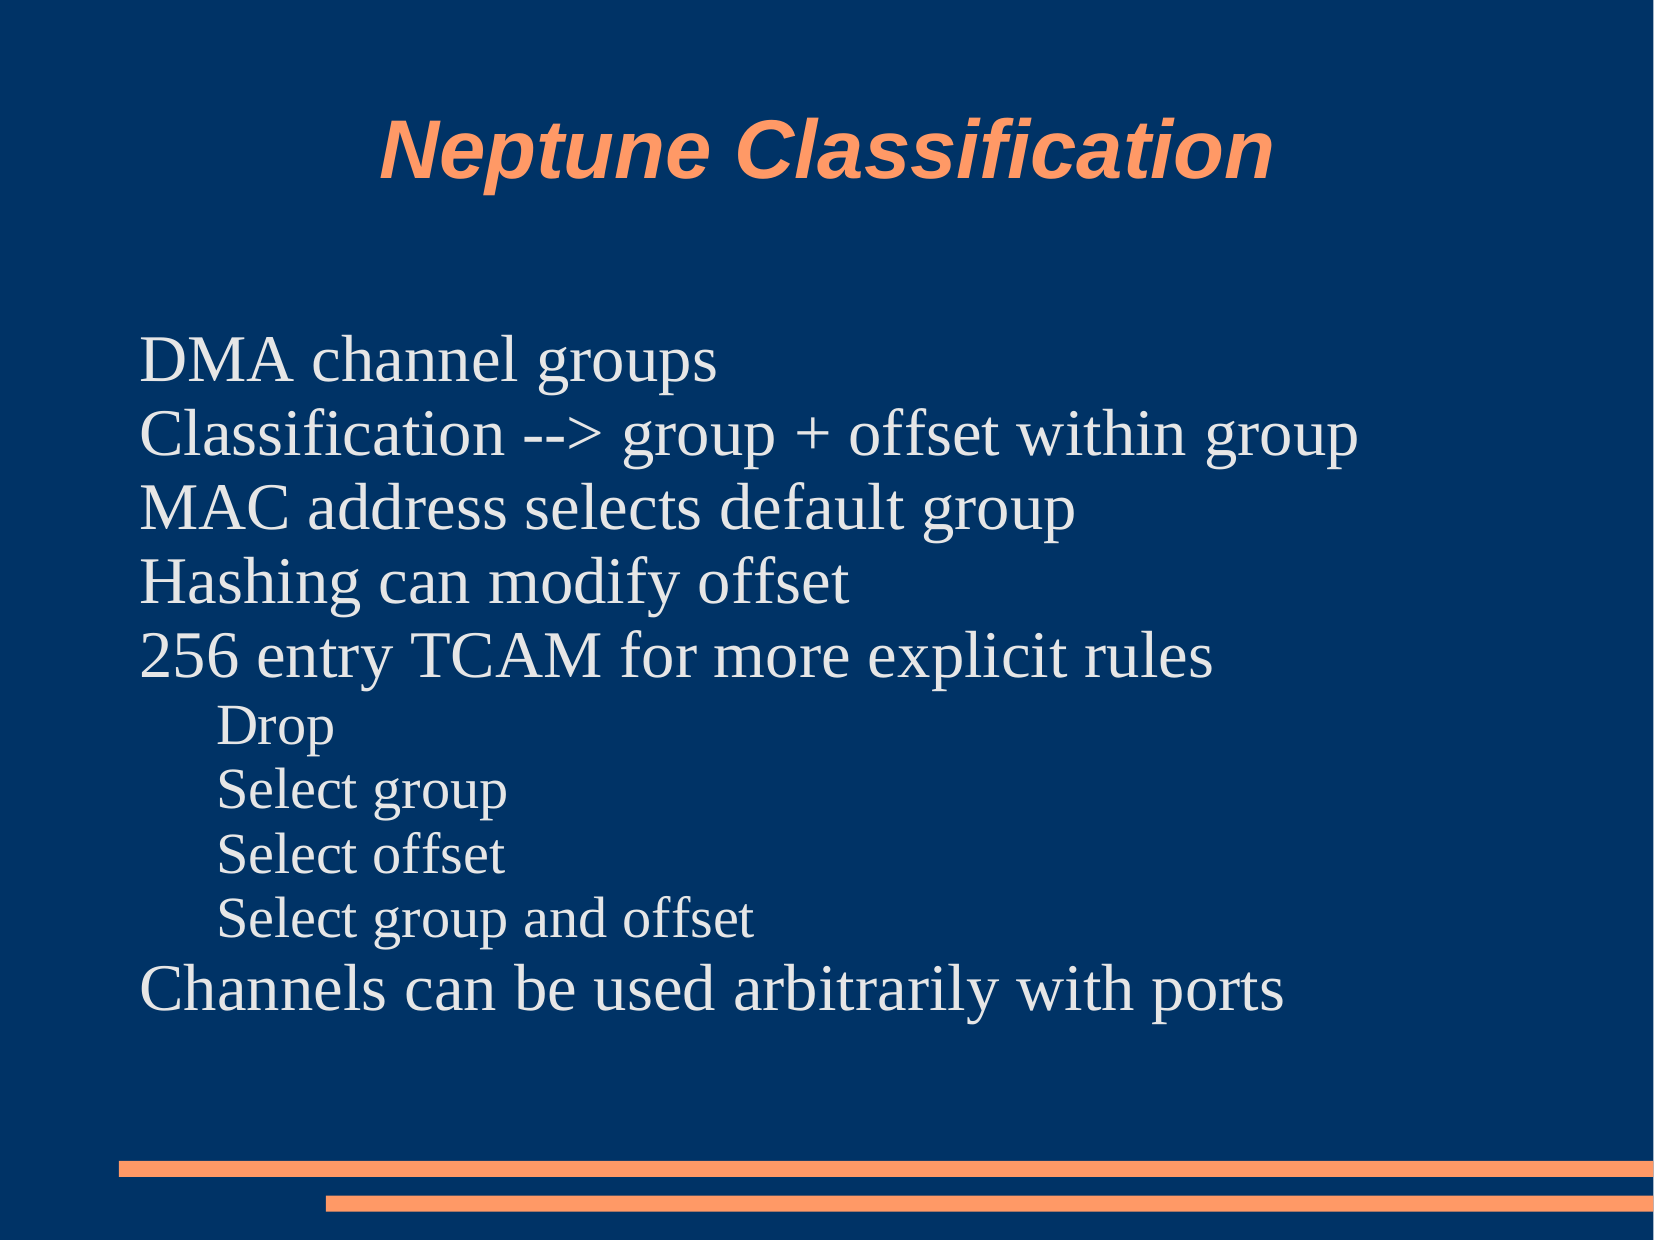

# Neptune Classification
DMA channel groups
Classification --> group + offset within group
MAC address selects default group
Hashing can modify offset
256 entry TCAM for more explicit rules
Drop
Select group
Select offset
Select group and offset
Channels can be used arbitrarily with ports